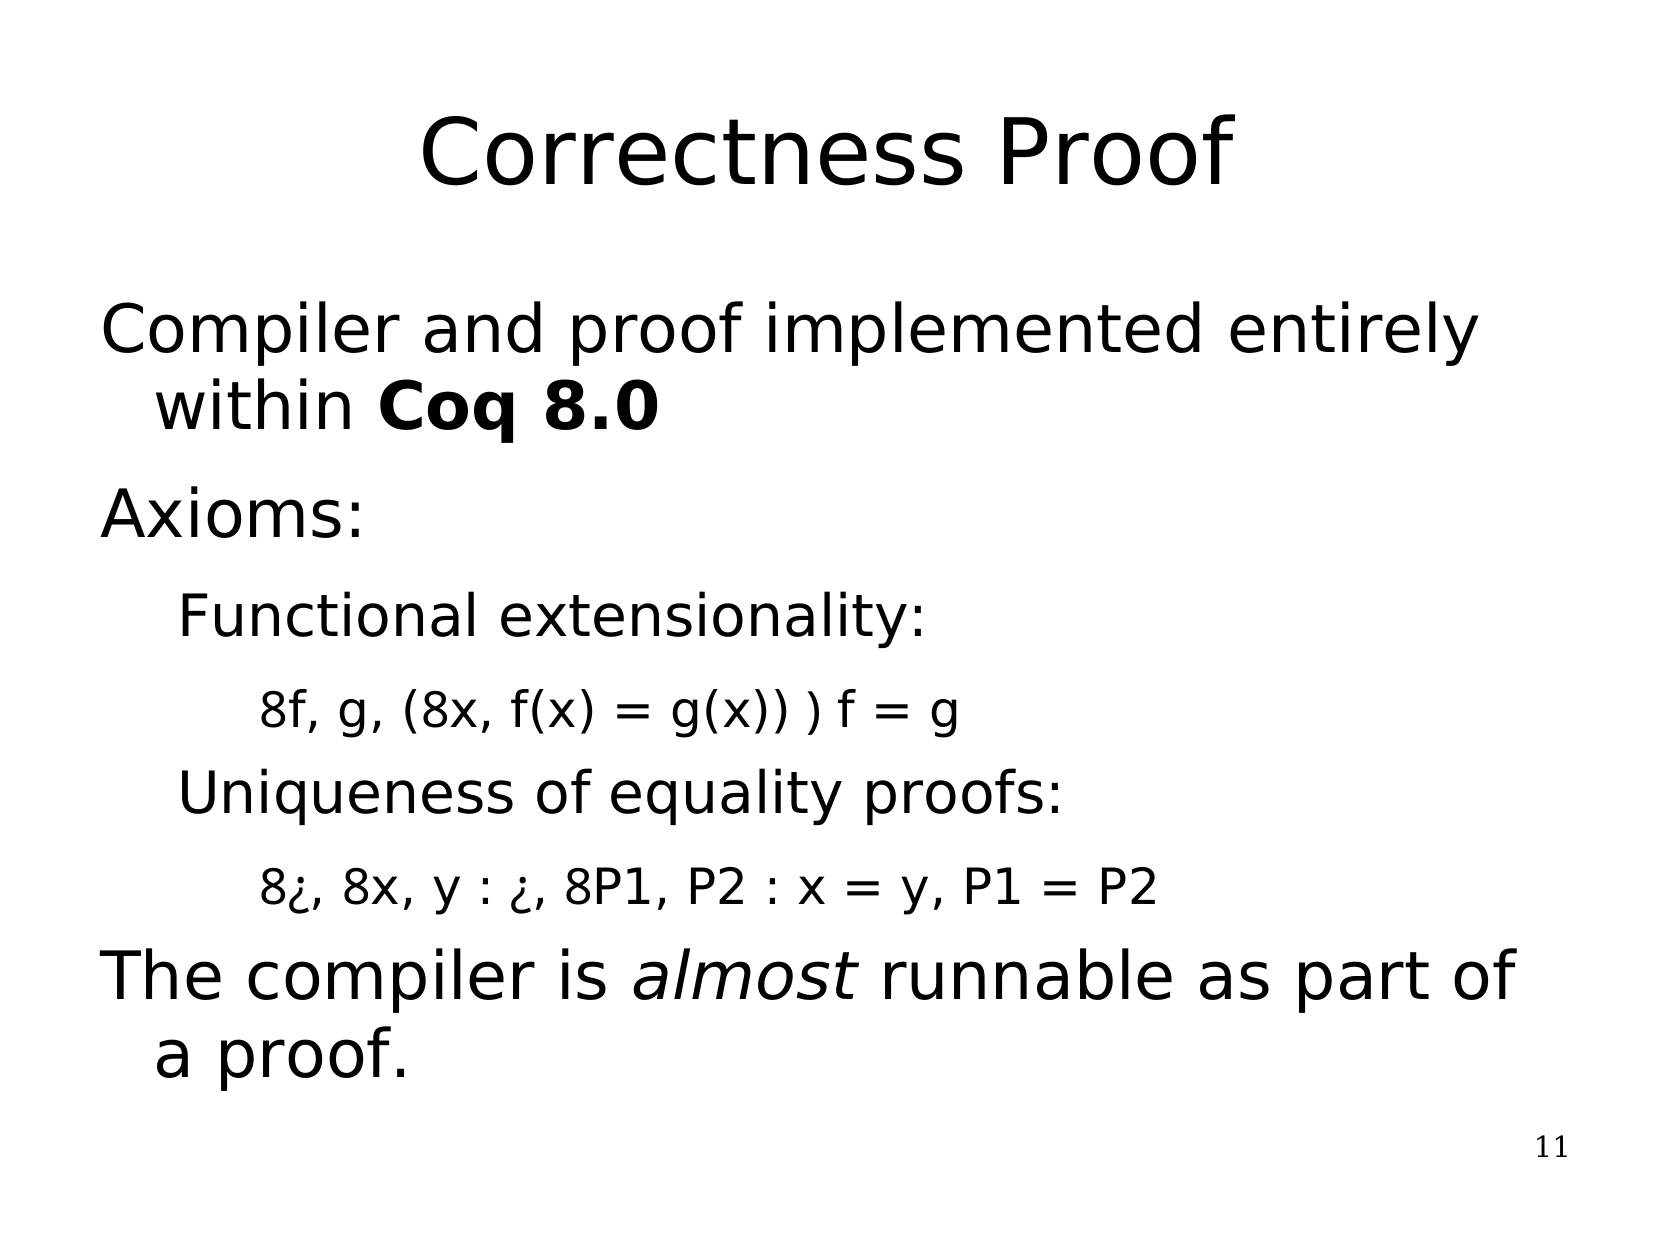

# Correctness Proof
Compiler and proof implemented entirely within Coq 8.0
Axioms:
Functional extensionality:
8f, g, (8x, f(x) = g(x)) ) f = g
Uniqueness of equality proofs:
8¿, 8x, y : ¿, 8P1, P2 : x = y, P1 = P2
The compiler is almost runnable as part of a proof.
11